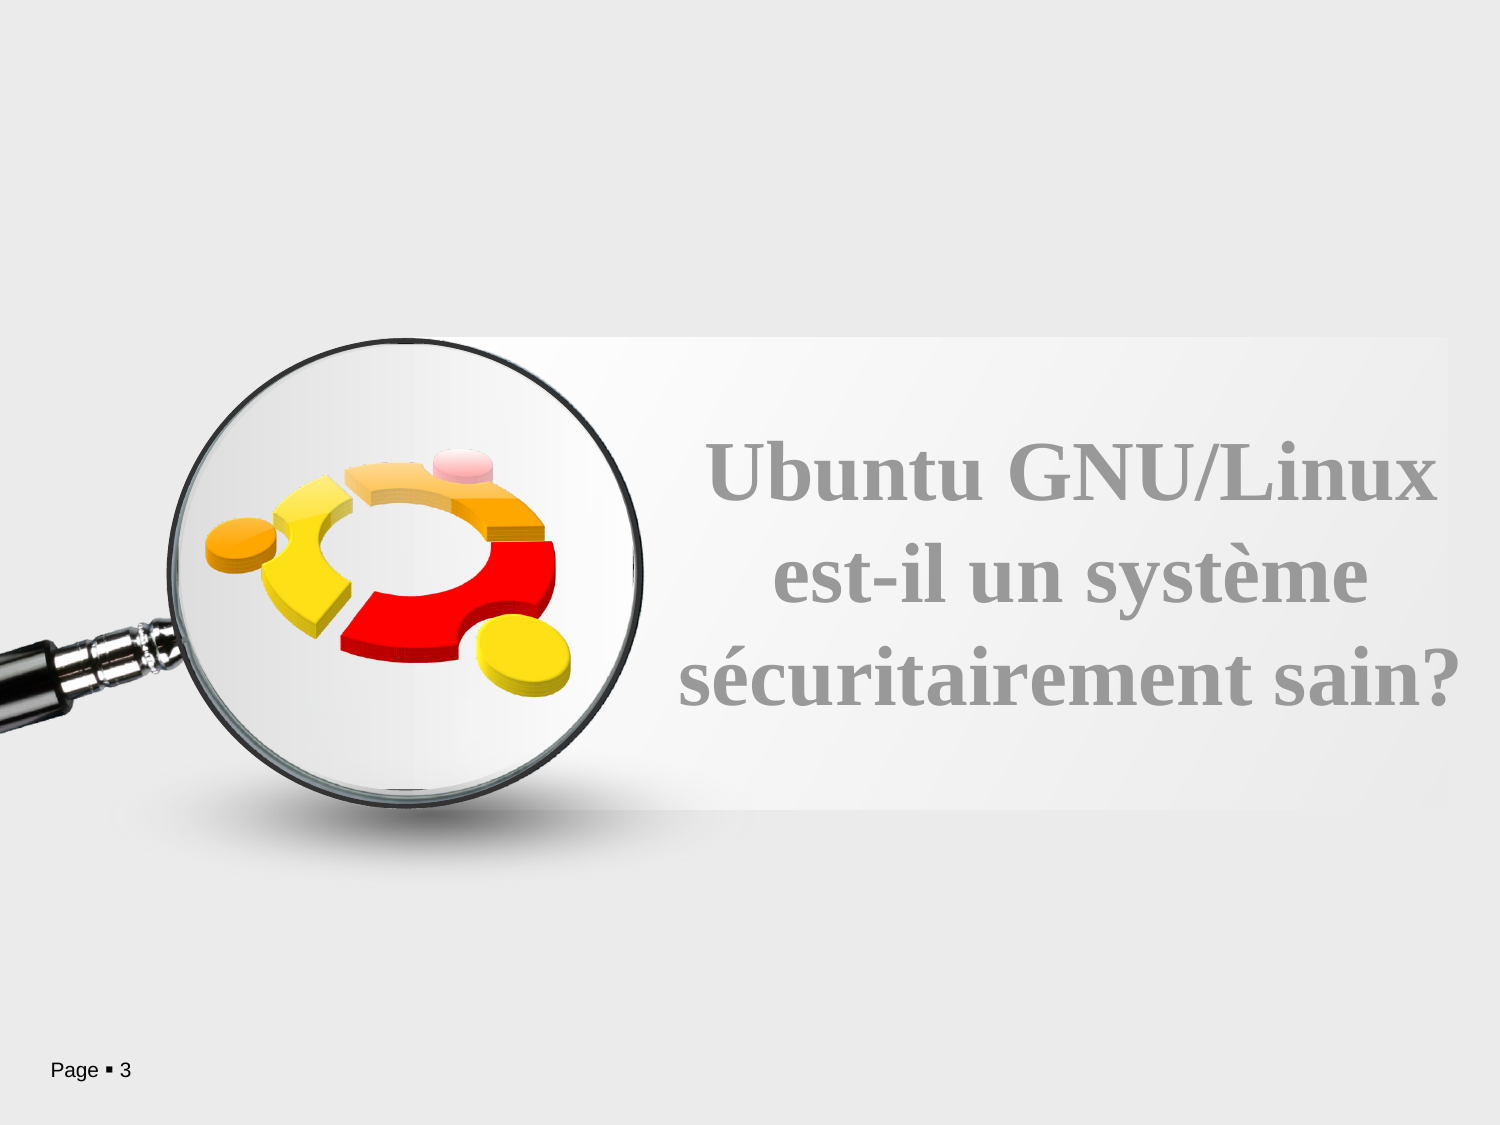

Ubuntu GNU/Linux
est-il un système sécuritairement sain?